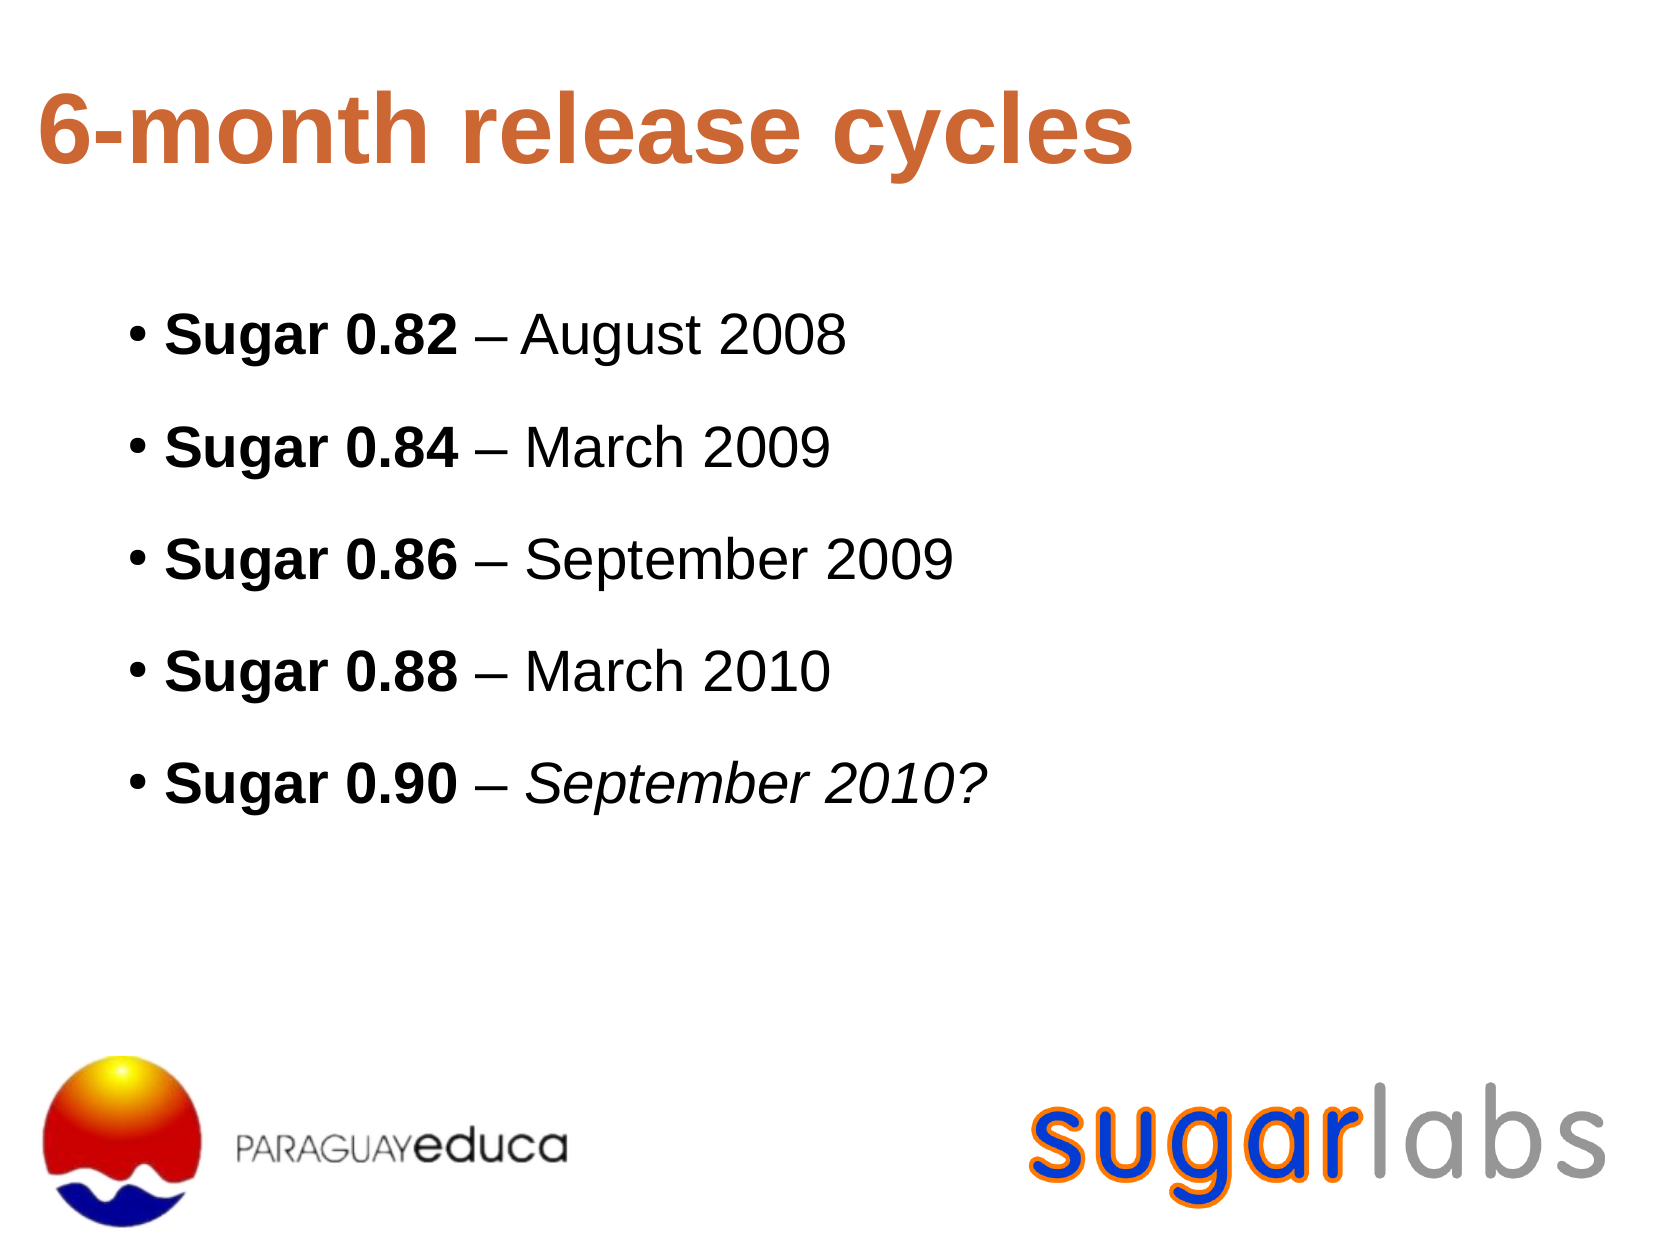

# 6-month release cycles
 Sugar 0.82 – August 2008
 Sugar 0.84 – March 2009
 Sugar 0.86 – September 2009
 Sugar 0.88 – March 2010
 Sugar 0.90 – September 2010?